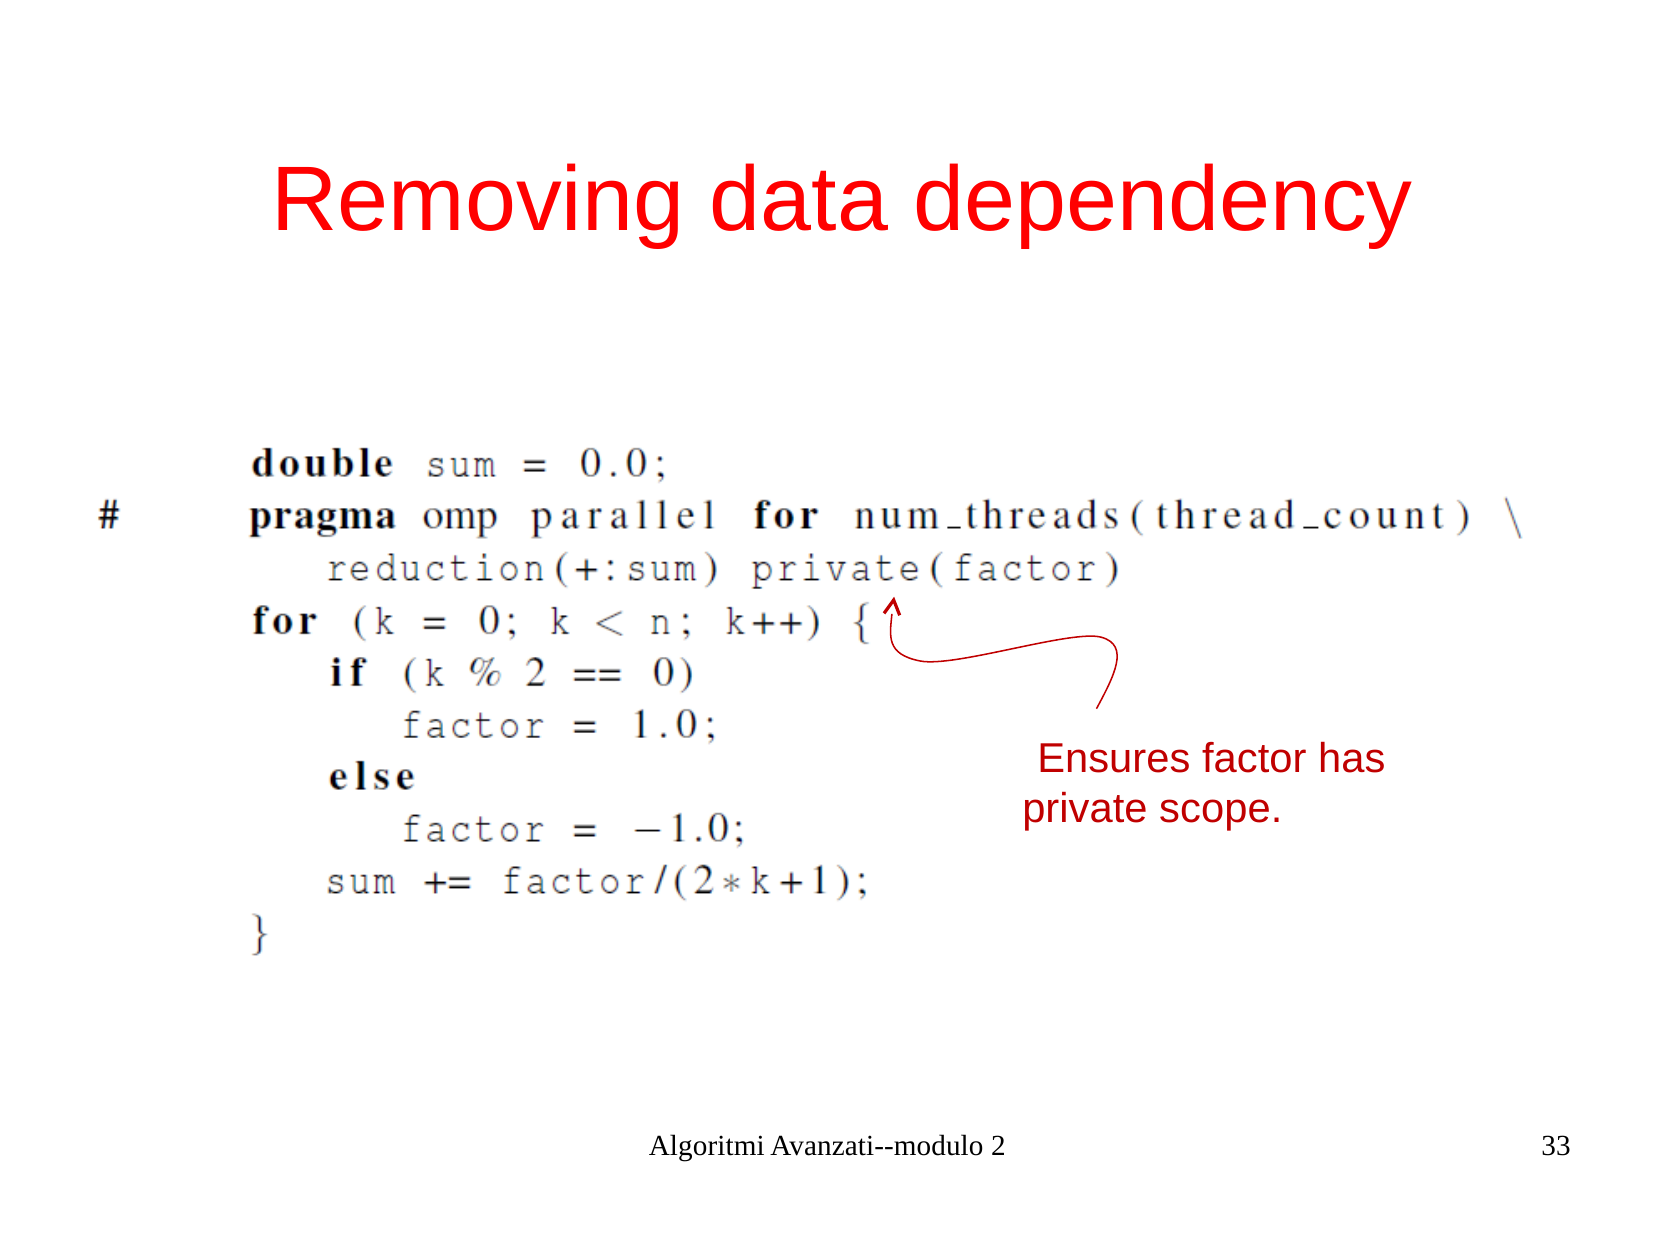

# Removing data dependency
Ensures factor has
private scope.
Algoritmi Avanzati--modulo 2
33